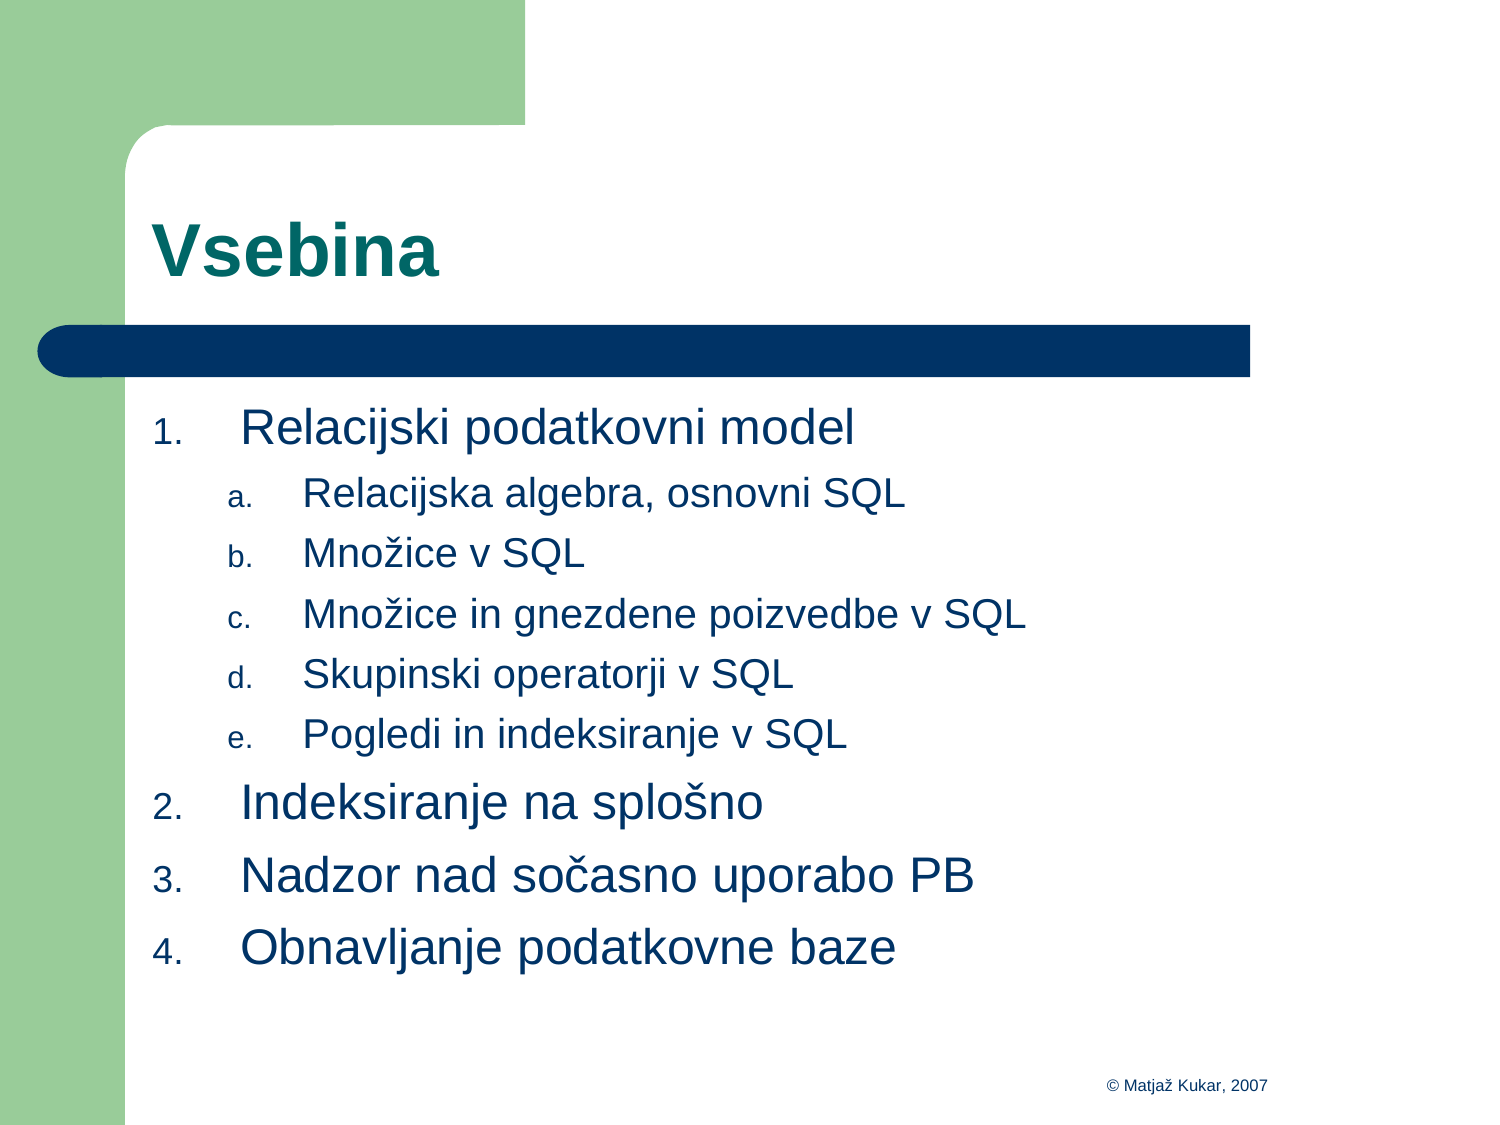

# Vsebina
Relacijski podatkovni model
Relacijska algebra, osnovni SQL
Množice v SQL
Množice in gnezdene poizvedbe v SQL
Skupinski operatorji v SQL
Pogledi in indeksiranje v SQL
Indeksiranje na splošno
Nadzor nad sočasno uporabo PB
Obnavljanje podatkovne baze
© Matjaž Kukar, 2007